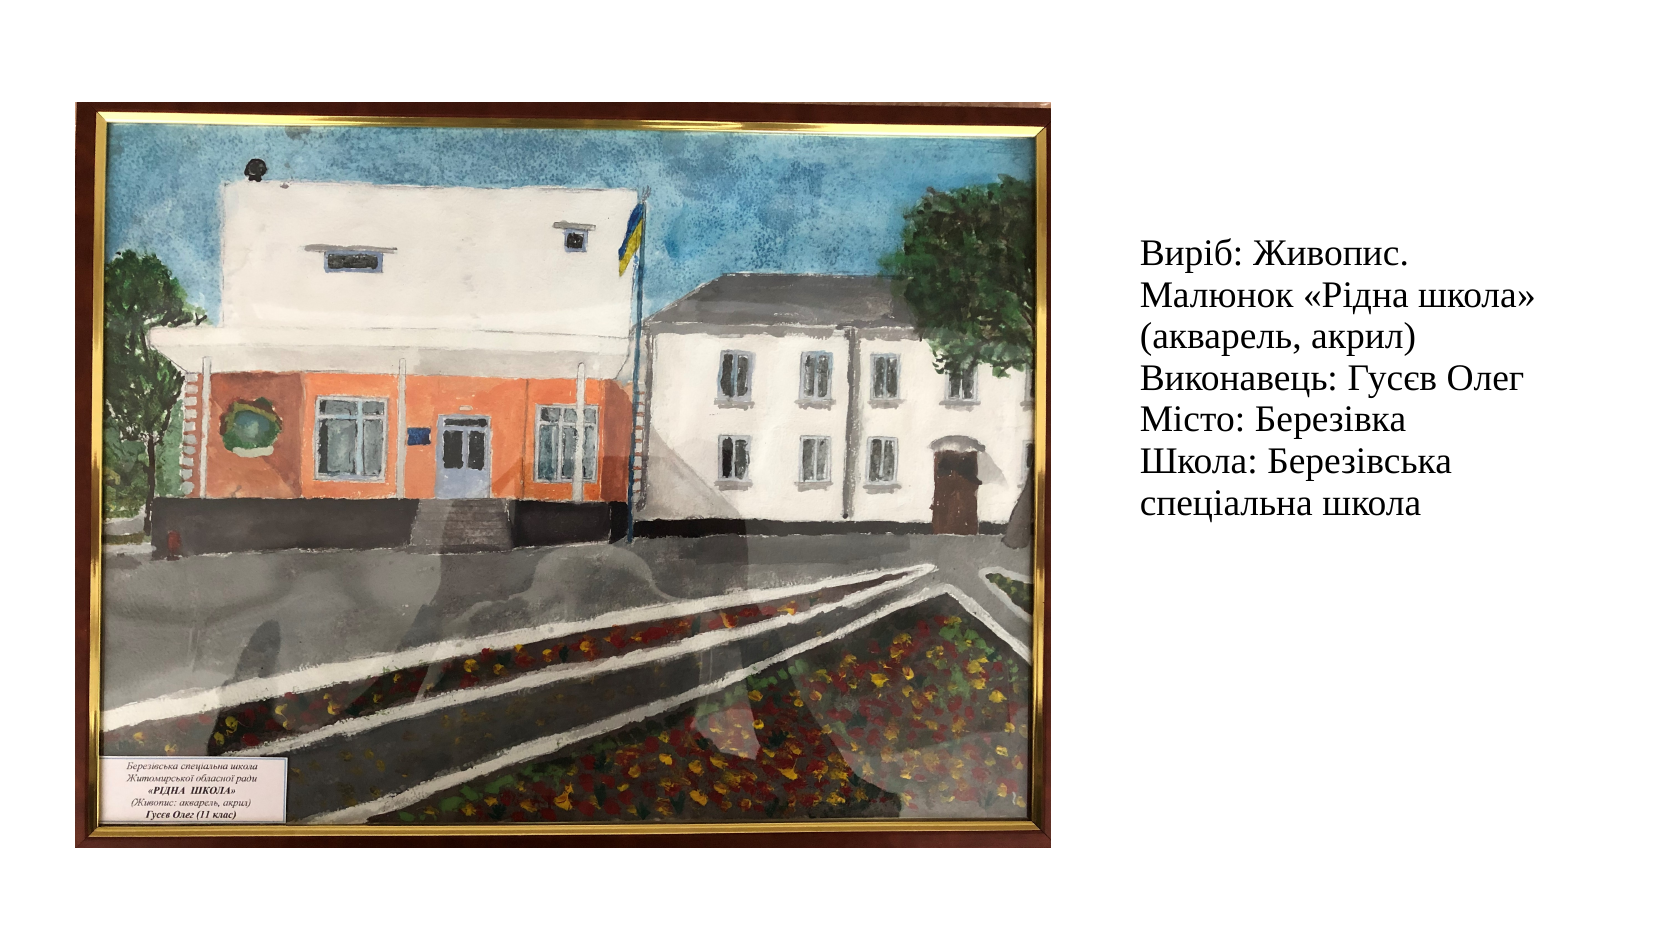

Виріб: Живопис. Малюнок «Рідна школа» (акварель, акрил)
Виконавець: Гусєв Олег
Місто: Березівка
Школа: Березівська спеціальна школа